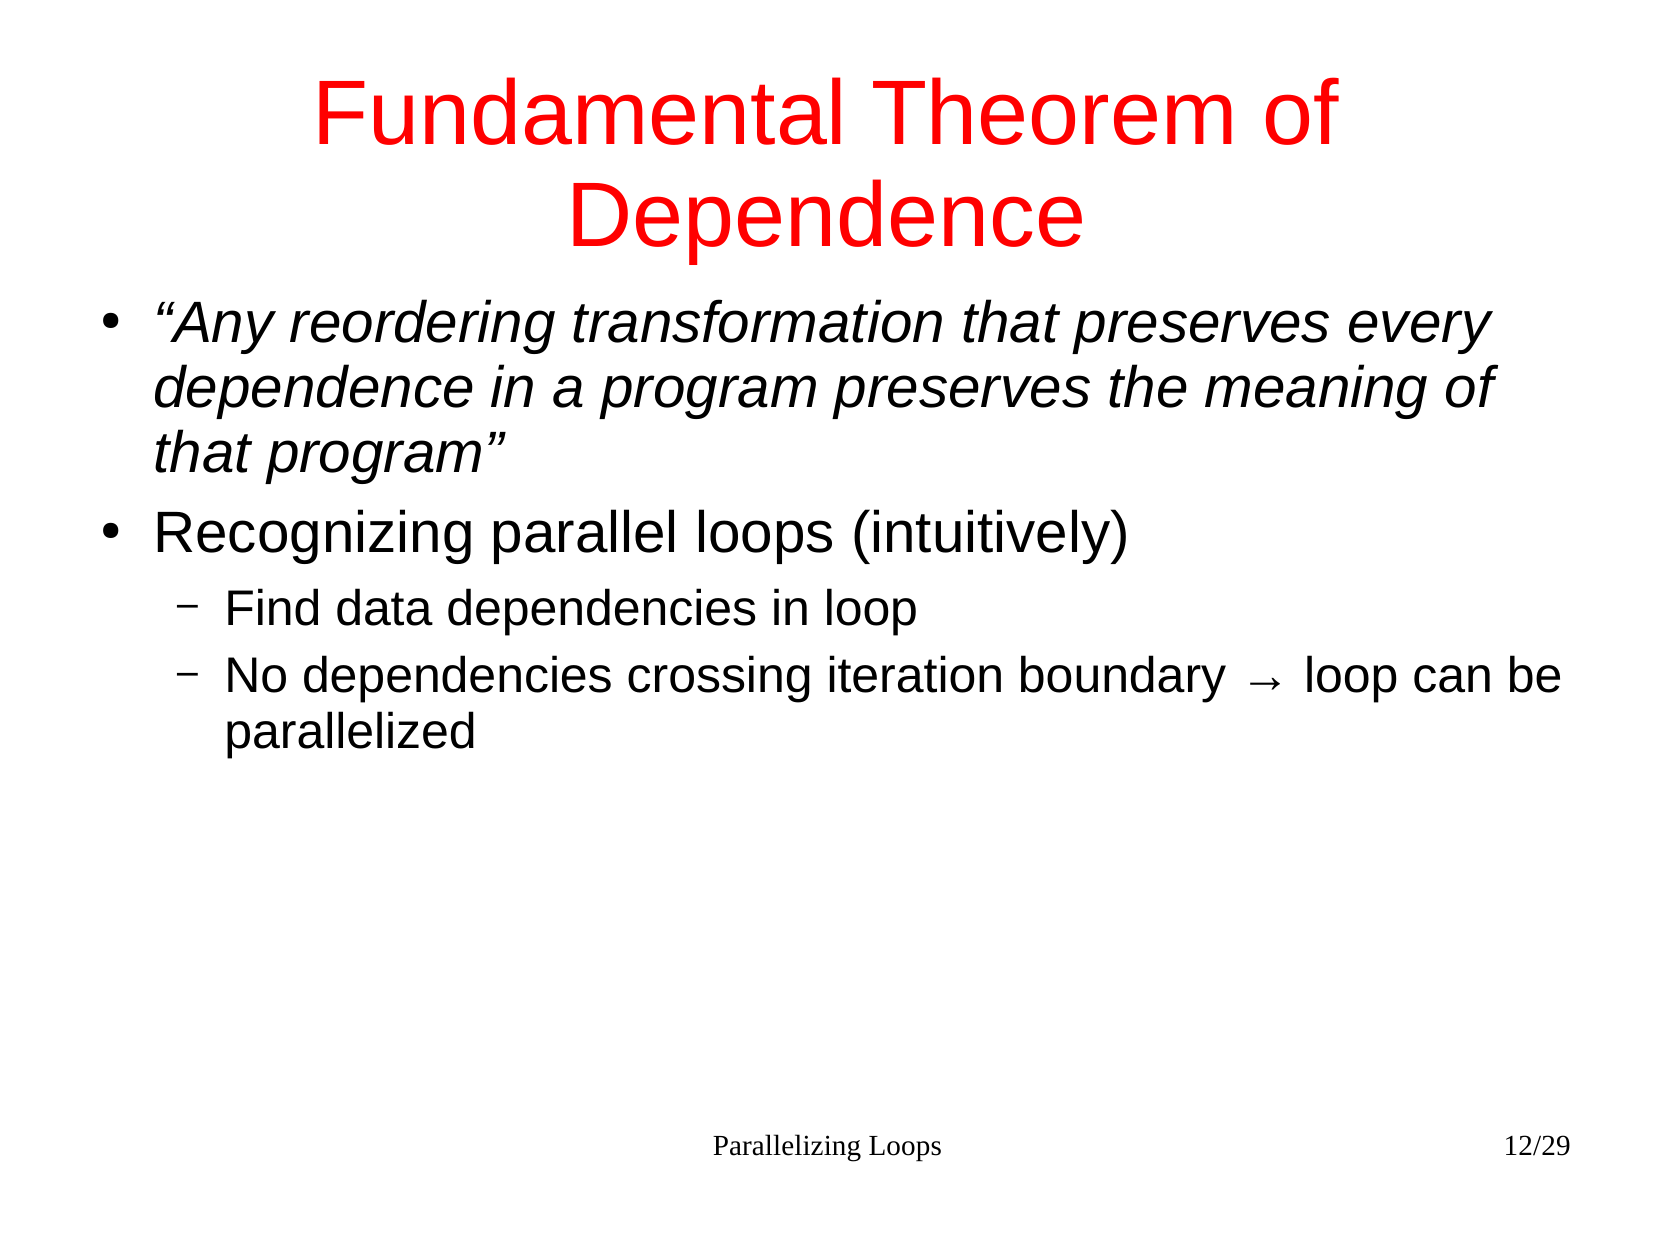

# Fundamental Theorem of Dependence
“Any reordering transformation that preserves every dependence in a program preserves the meaning of that program”
Recognizing parallel loops (intuitively)
Find data dependencies in loop
No dependencies crossing iteration boundary → loop can be parallelized
Parallelizing Loops
12